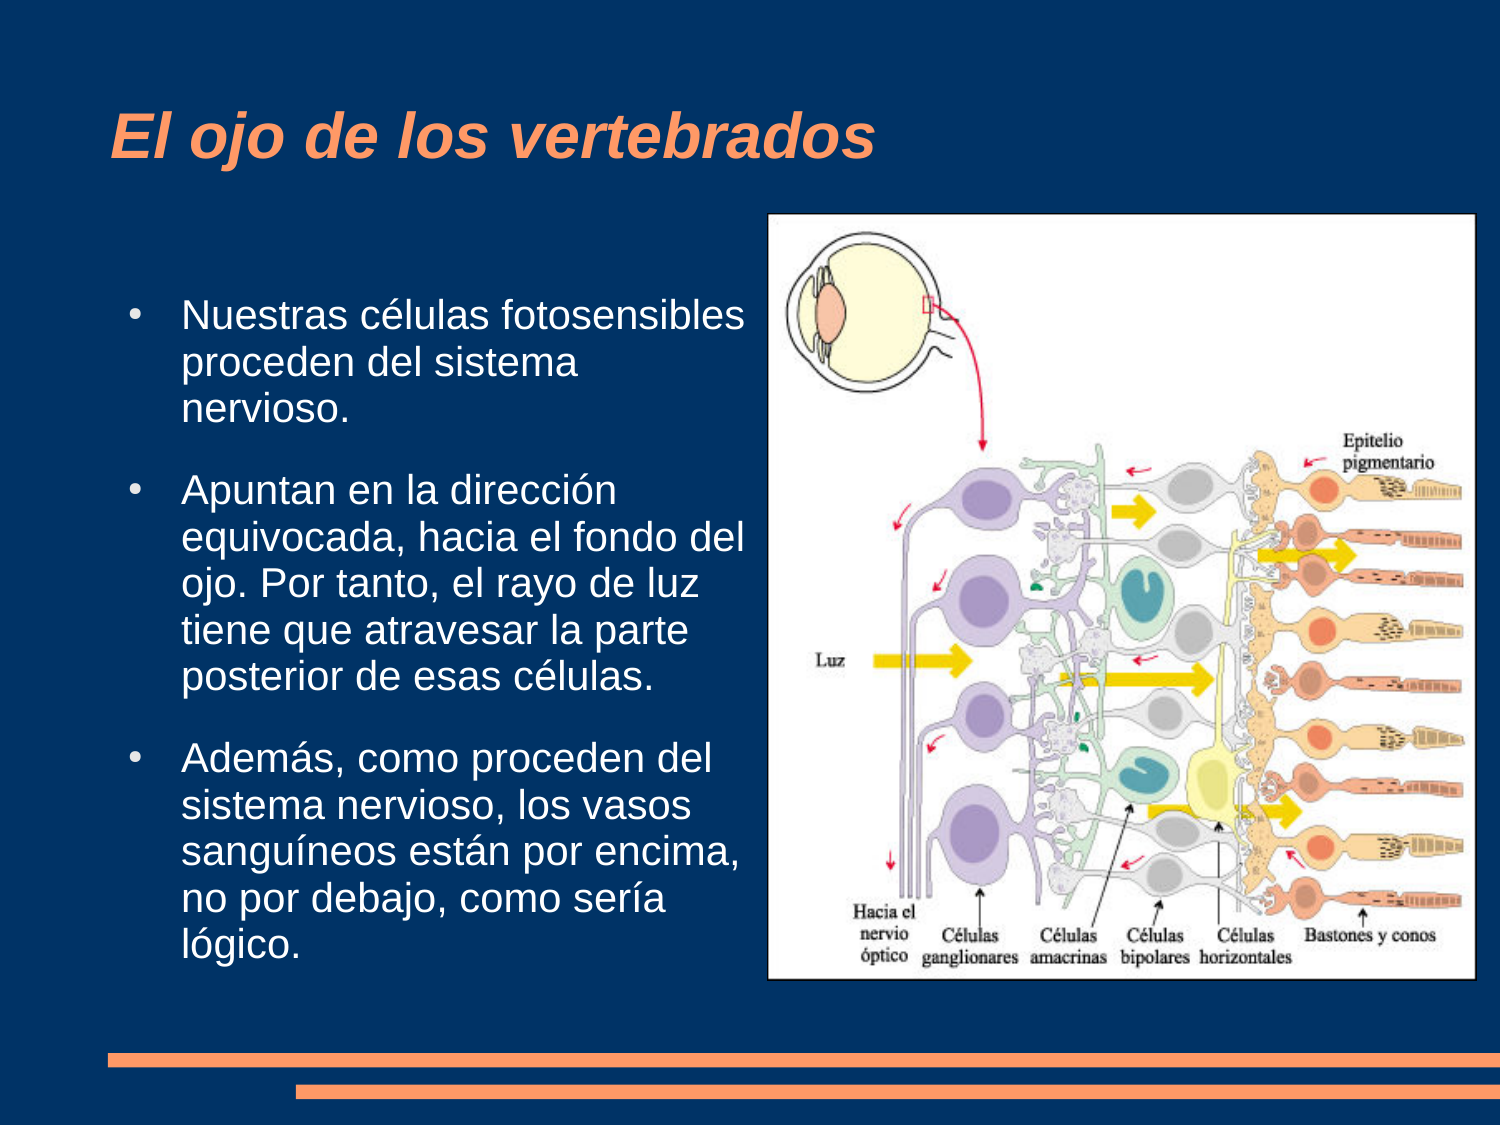

# El ojo de los vertebrados
Nuestras células fotosensibles proceden del sistema nervioso.
Apuntan en la dirección equivocada, hacia el fondo del ojo. Por tanto, el rayo de luz tiene que atravesar la parte posterior de esas células.
Además, como proceden del sistema nervioso, los vasos sanguíneos están por encima, no por debajo, como sería lógico.